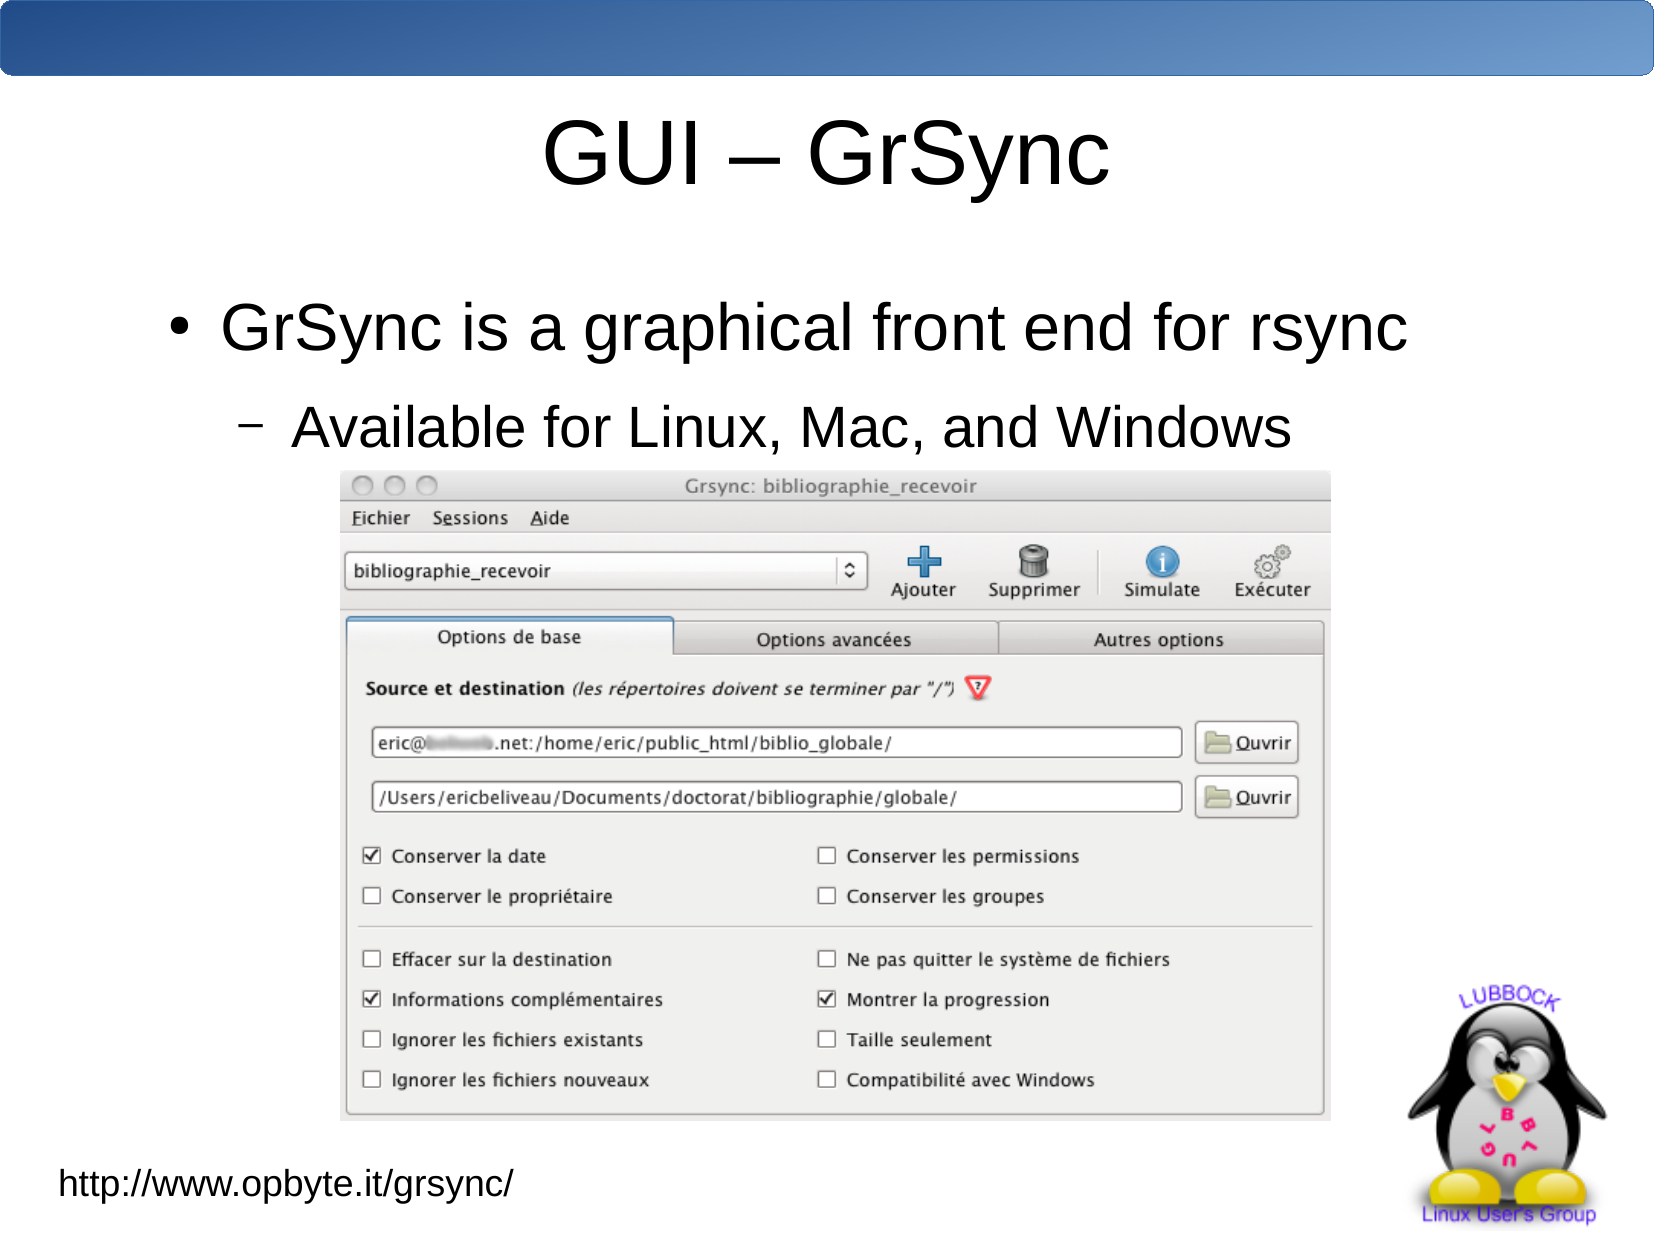

# GUI – GrSync
GrSync is a graphical front end for rsync
Available for Linux, Mac, and Windows
http://www.opbyte.it/grsync/